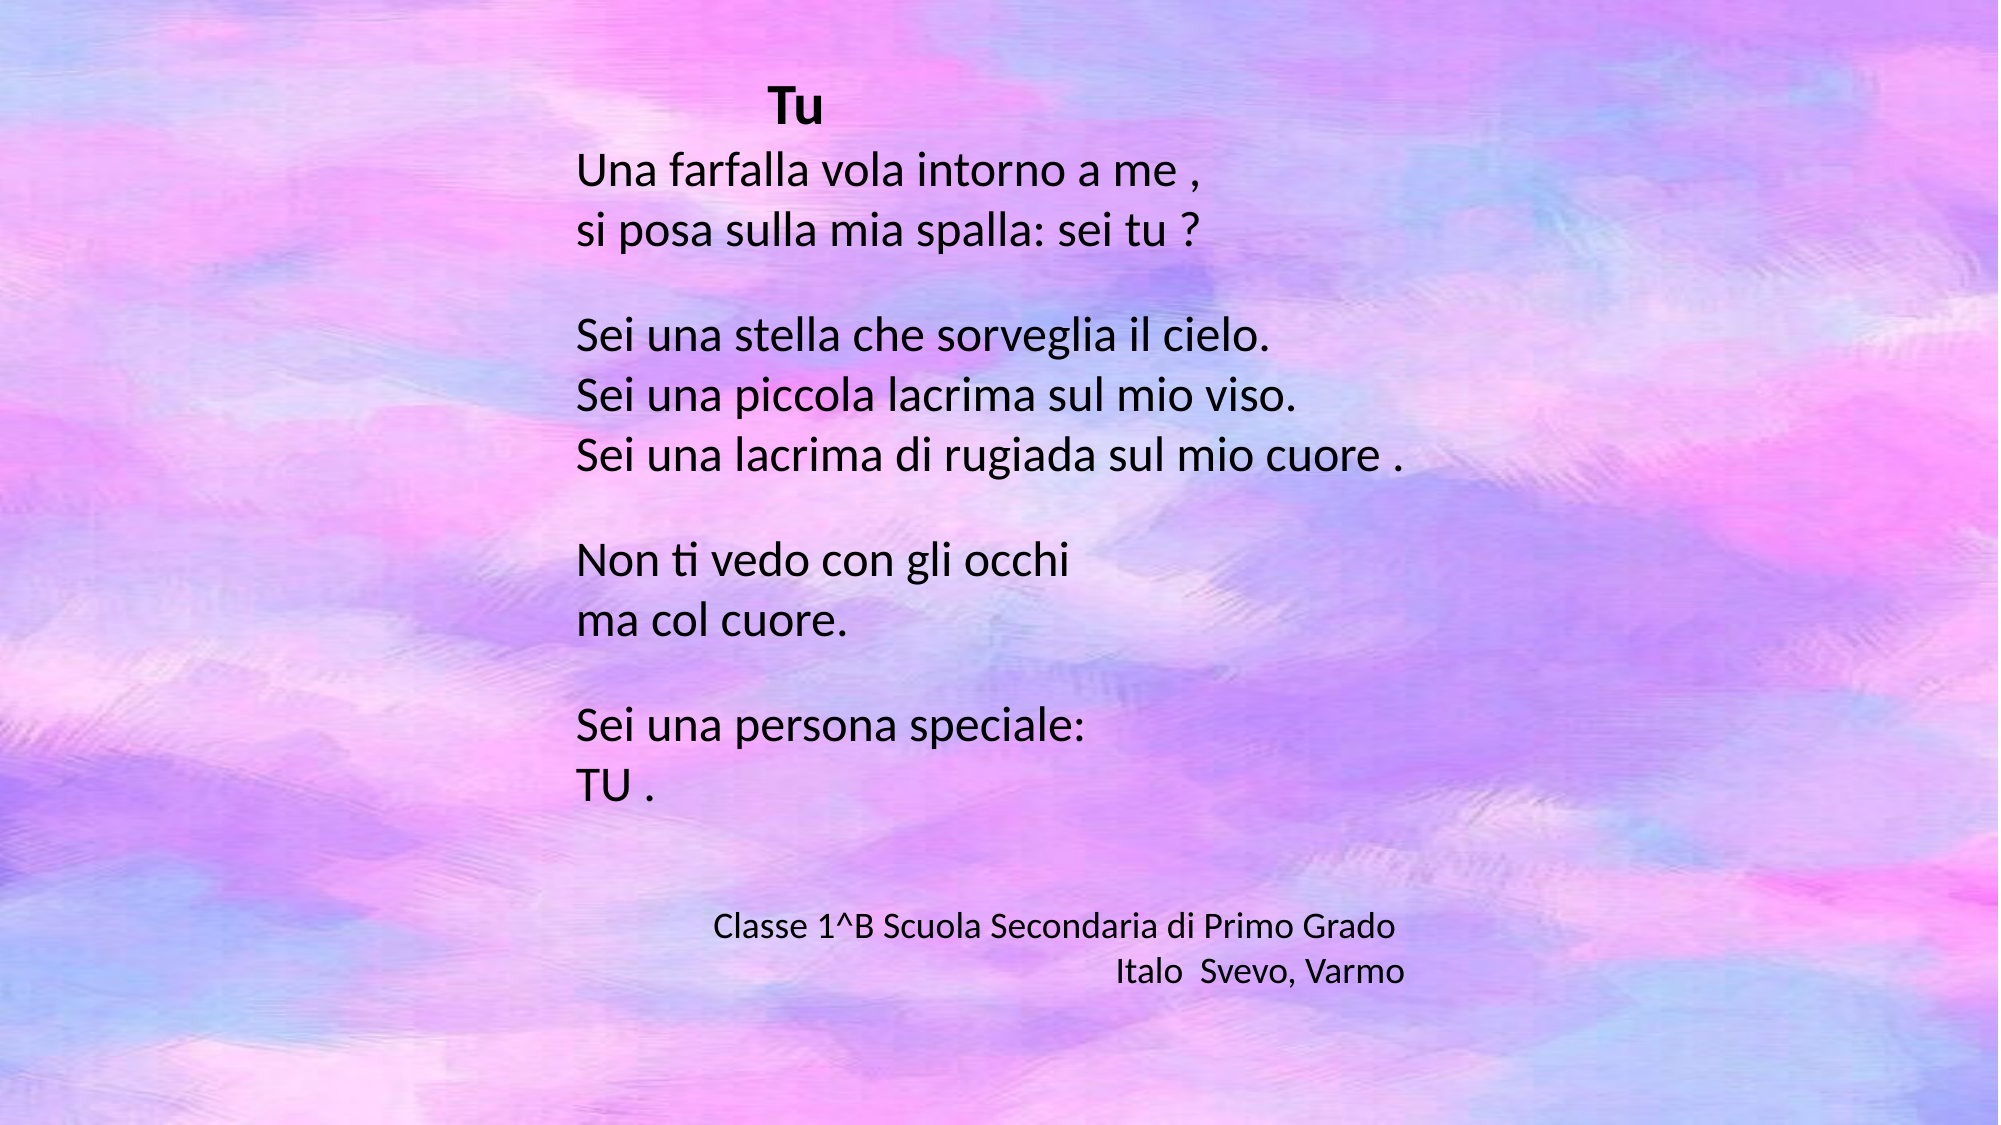

Tu
Una farfalla vola intorno a me ,
si posa sulla mia spalla: sei tu ?
Sei una stella che sorveglia il cielo.
Sei una piccola lacrima sul mio viso.
Sei una lacrima di rugiada sul mio cuore .
Non ti vedo con gli occhi
ma col cuore.
Sei una persona speciale:
TU .
Classe 1^B Scuola Secondaria di Primo Grado
Italo Svevo, Varmo